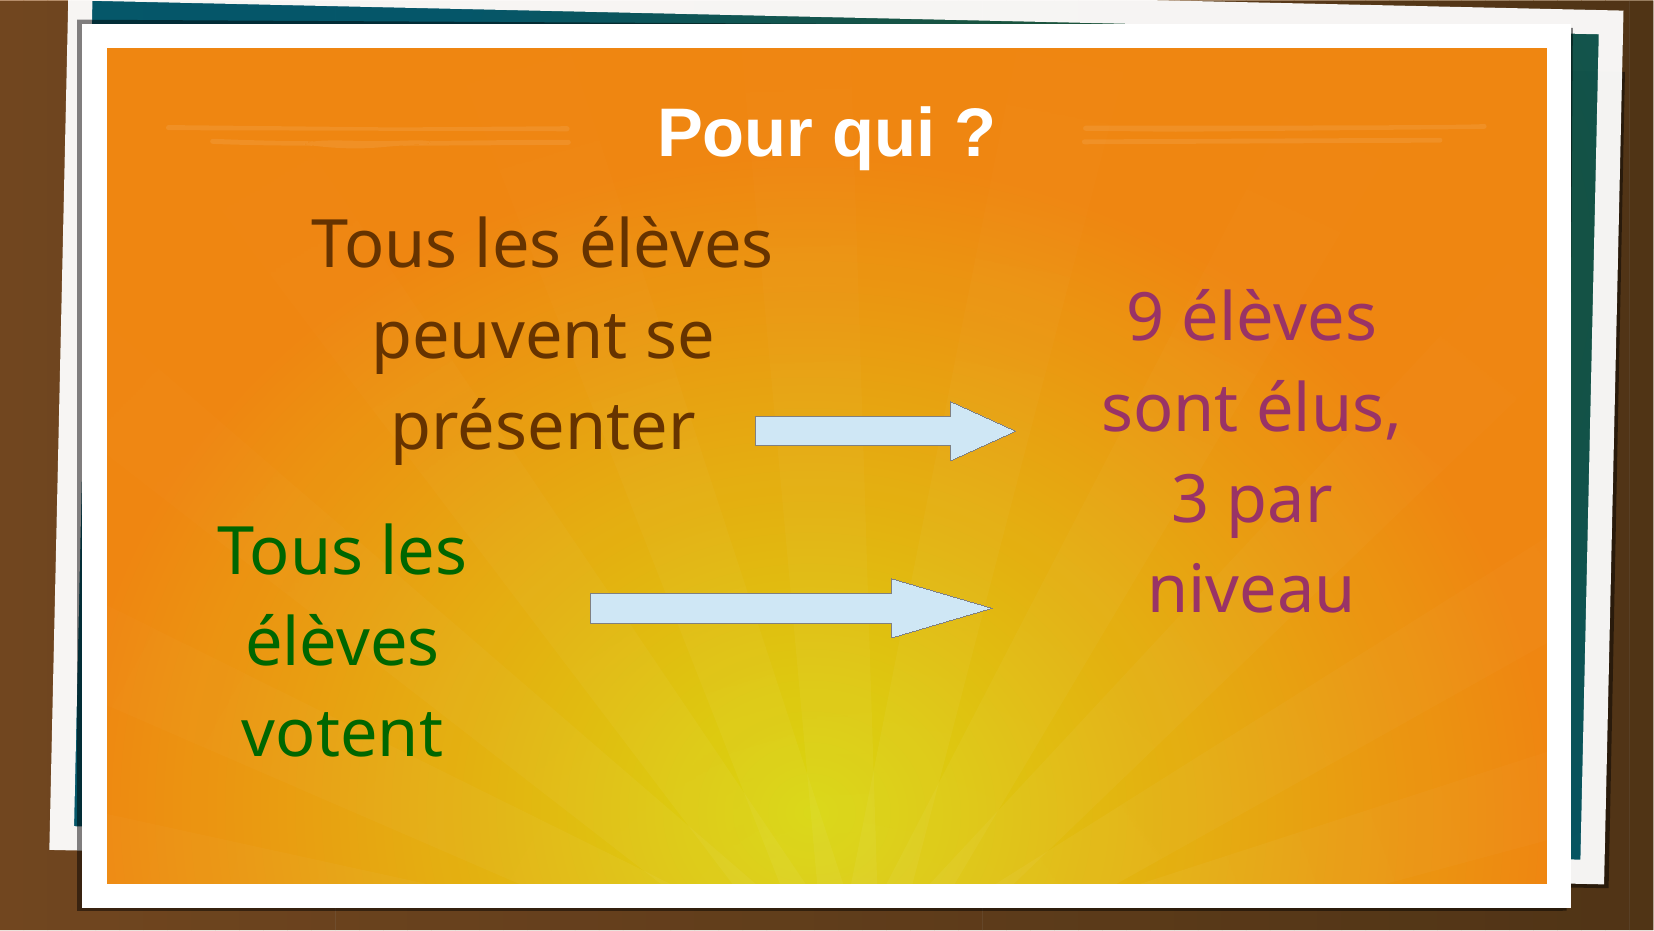

# Pour qui ?
Tous les élèves peuvent se présenter
9 élèves sont élus, 3 par niveau
Tous les élèves votent